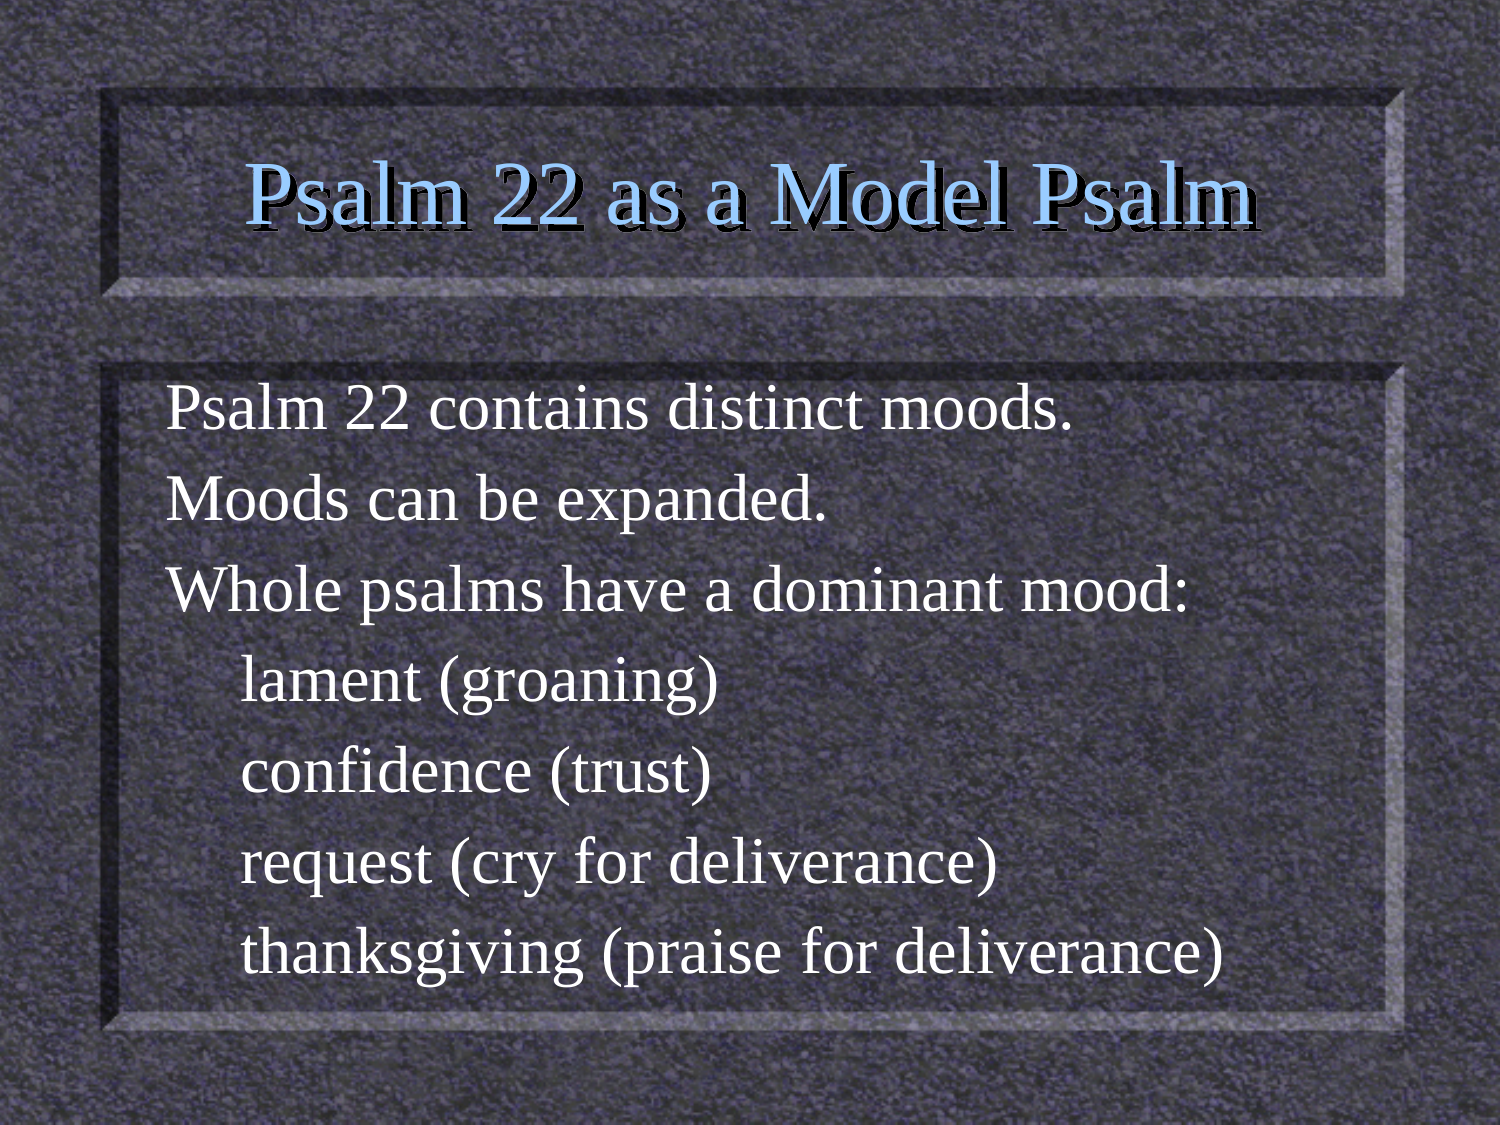

# Psalm 22 as a Model Psalm
Psalm 22 contains distinct moods.
Moods can be expanded.
Whole psalms have a dominant mood:
lament (groaning)
confidence (trust)
request (cry for deliverance)
thanksgiving (praise for deliverance)